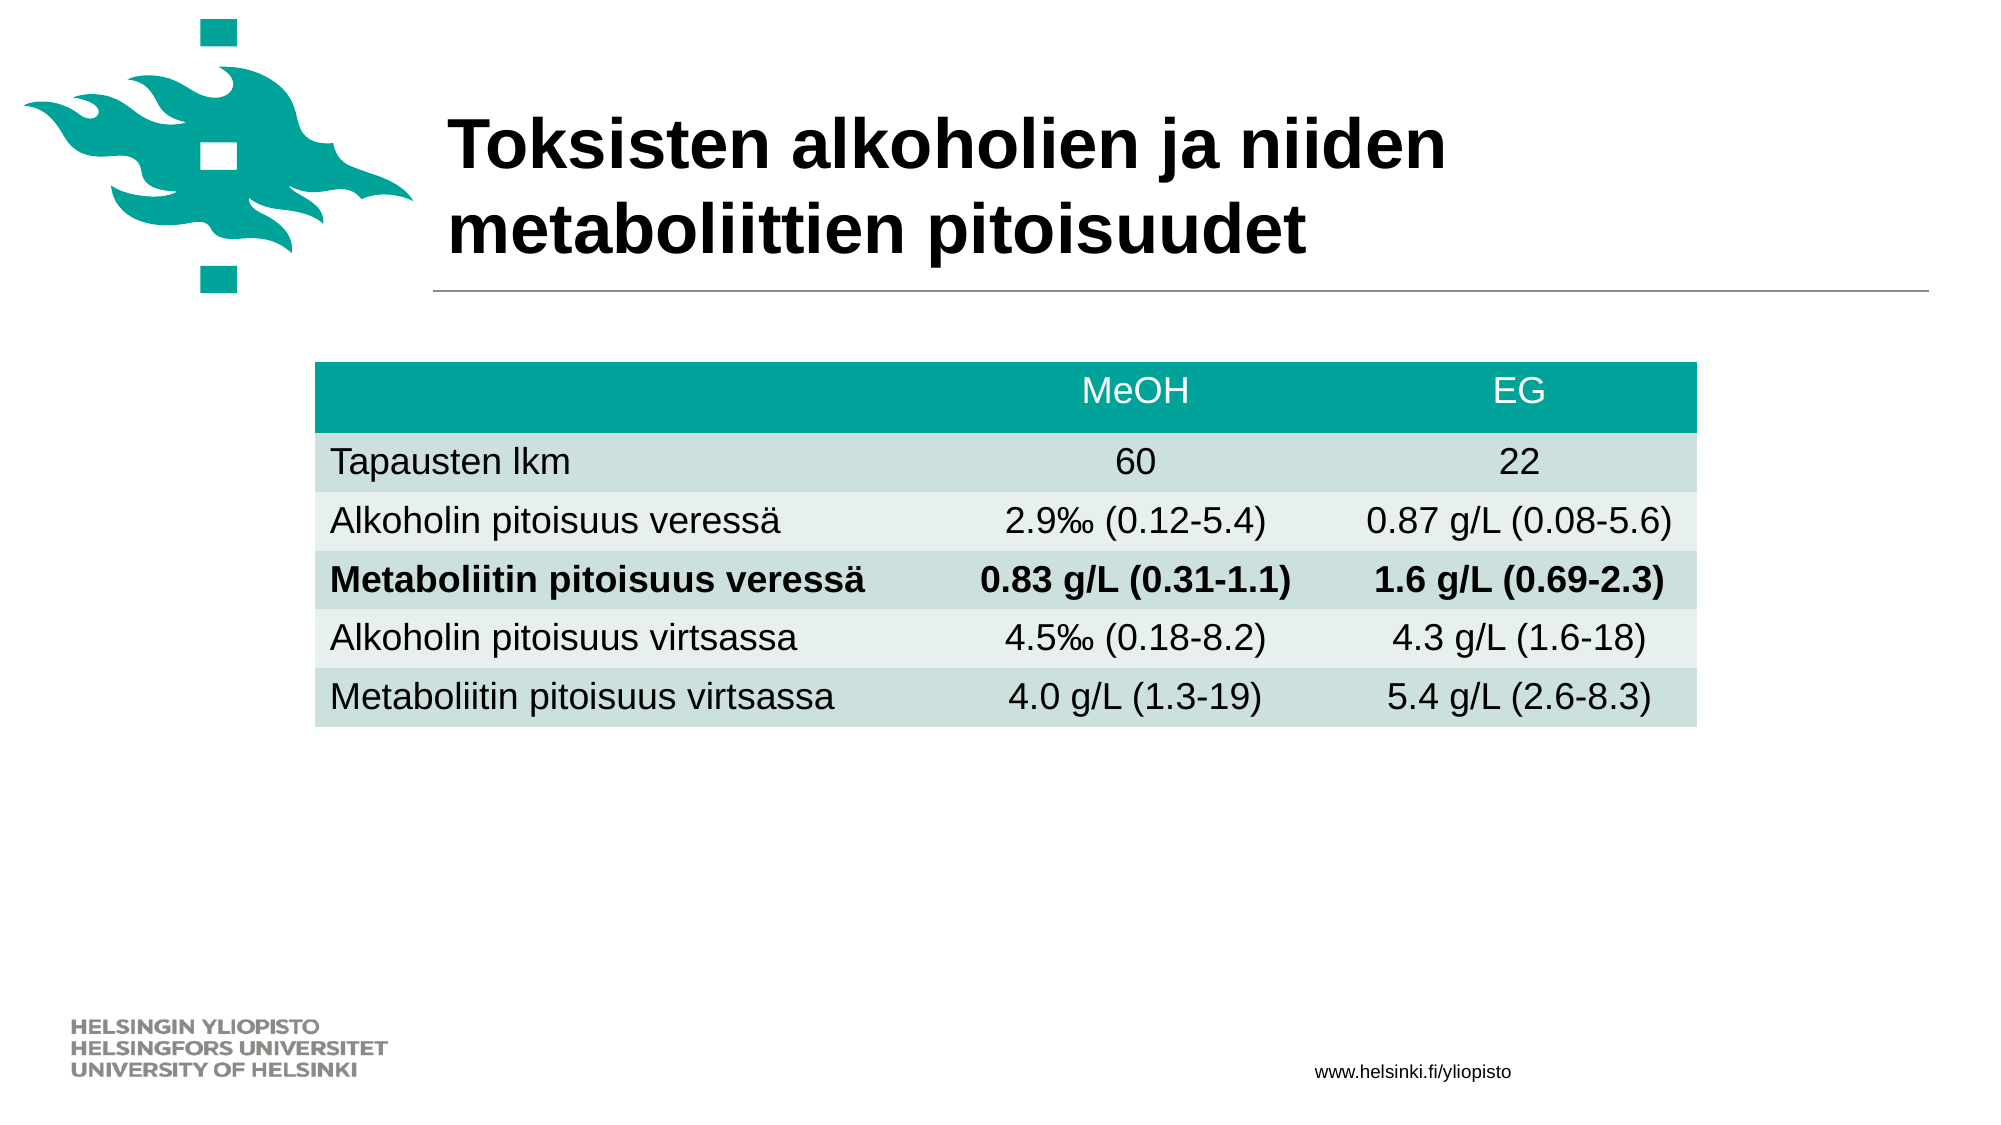

# Toksisten alkoholien ja niiden metaboliittien pitoisuudet
| | MeOH | EG |
| --- | --- | --- |
| Tapausten lkm | 60 | 22 |
| Alkoholin pitoisuus veressä | 2.9‰ (0.12-5.4) | 0.87 g/L (0.08-5.6) |
| Metaboliitin pitoisuus veressä | 0.83 g/L (0.31-1.1) | 1.6 g/L (0.69-2.3) |
| Alkoholin pitoisuus virtsassa | 4.5‰ (0.18-8.2) | 4.3 g/L (1.6-18) |
| Metaboliitin pitoisuus virtsassa | 4.0 g/L (1.3-19) | 5.4 g/L (2.6-8.3) |